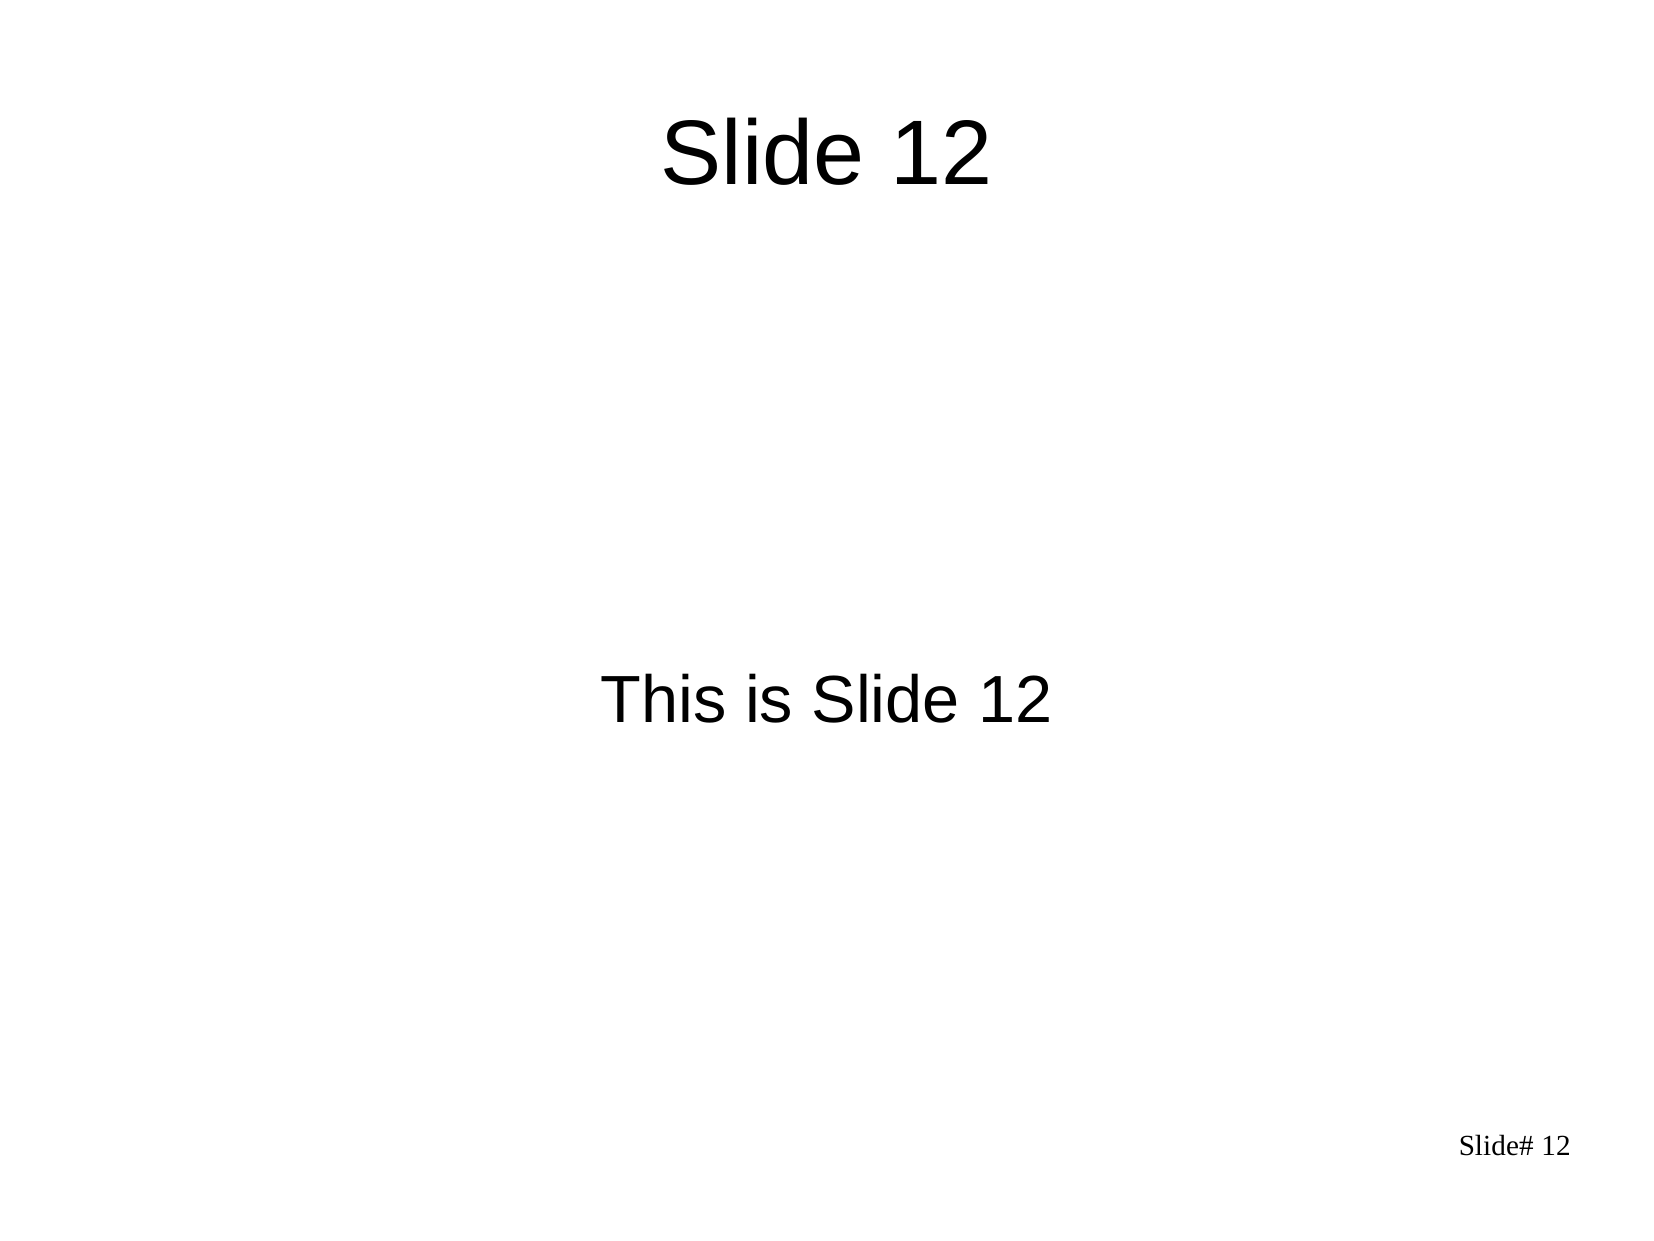

# Slide 12
This is Slide 12
12